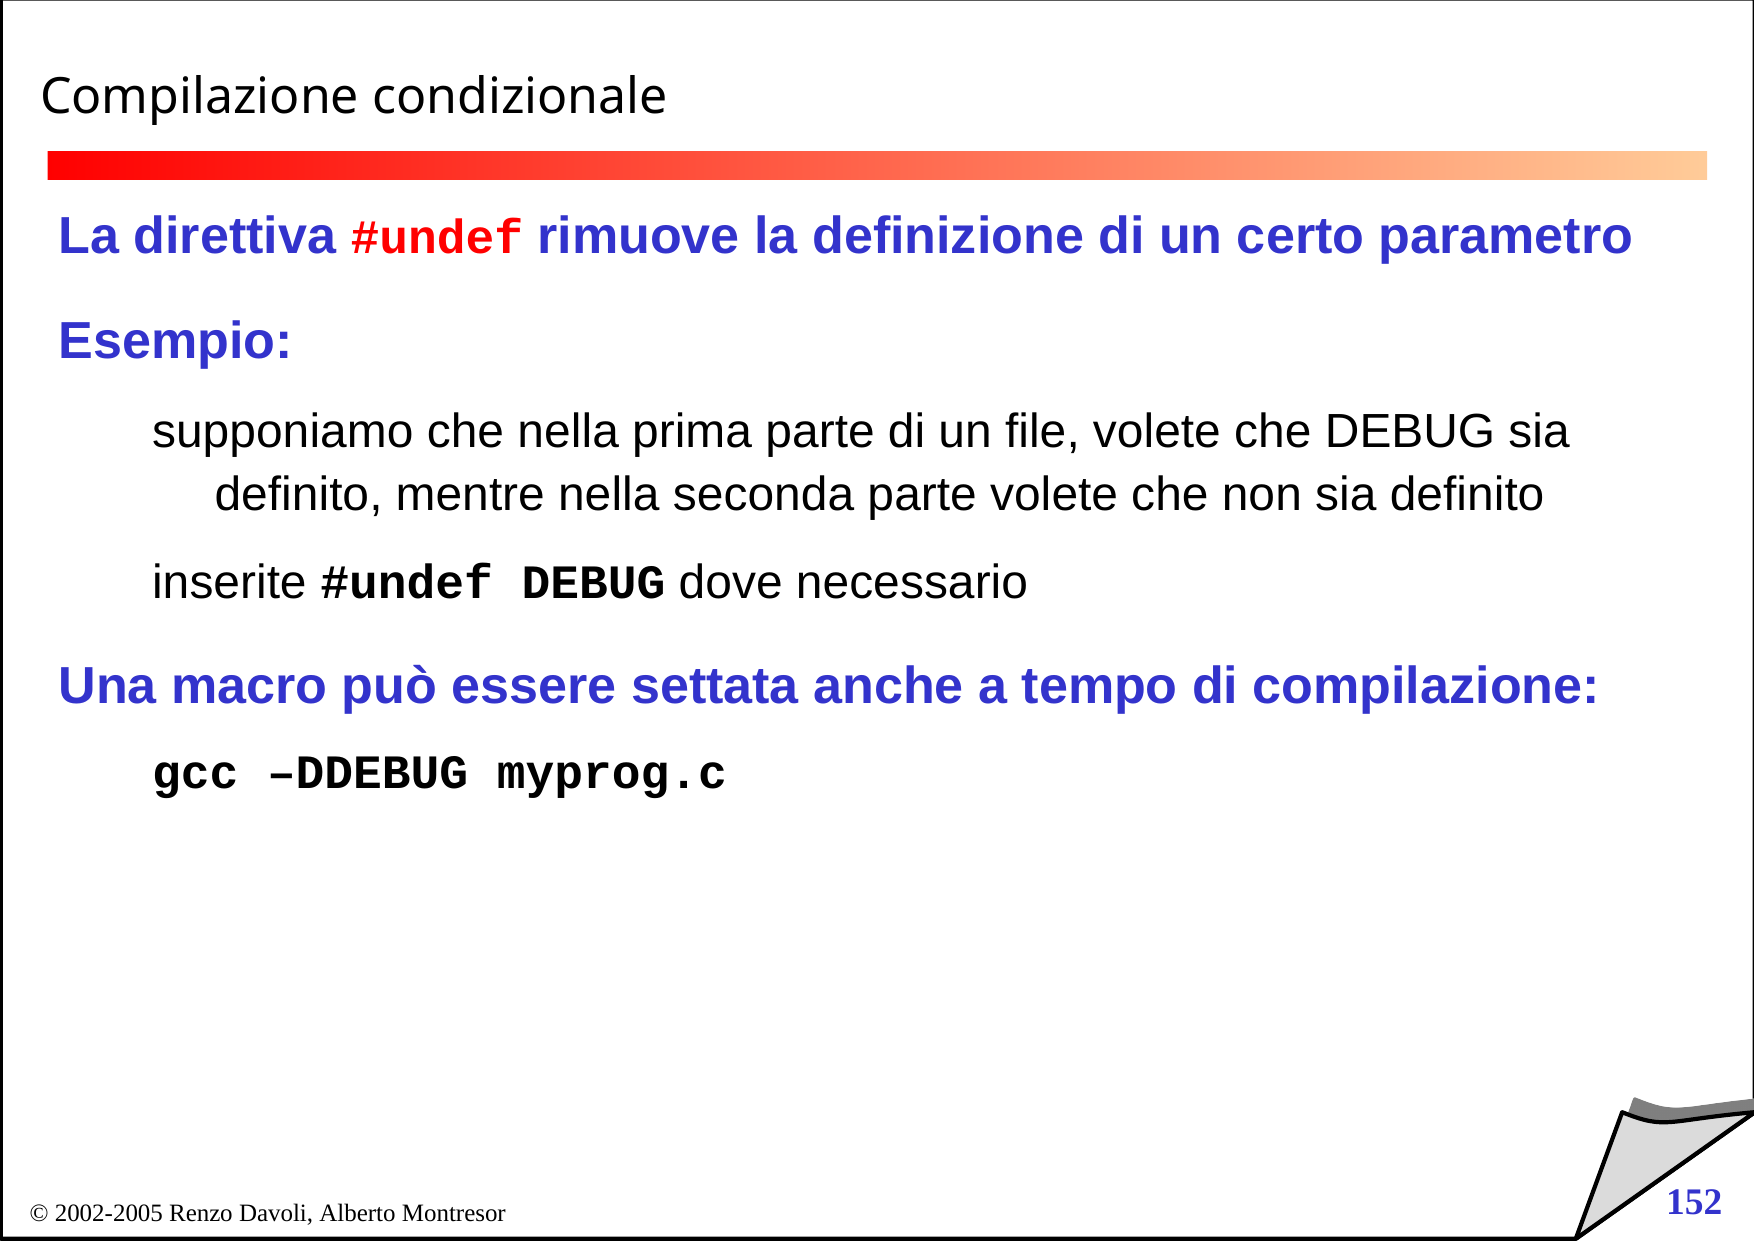

# Compilazione condizionale
La direttiva #undef rimuove la definizione di un certo parametro
Esempio:
supponiamo che nella prima parte di un file, volete che DEBUG sia definito, mentre nella seconda parte volete che non sia definito
inserite #undef DEBUG dove necessario
Una macro può essere settata anche a tempo di compilazione:
gcc –DDEBUG myprog.c